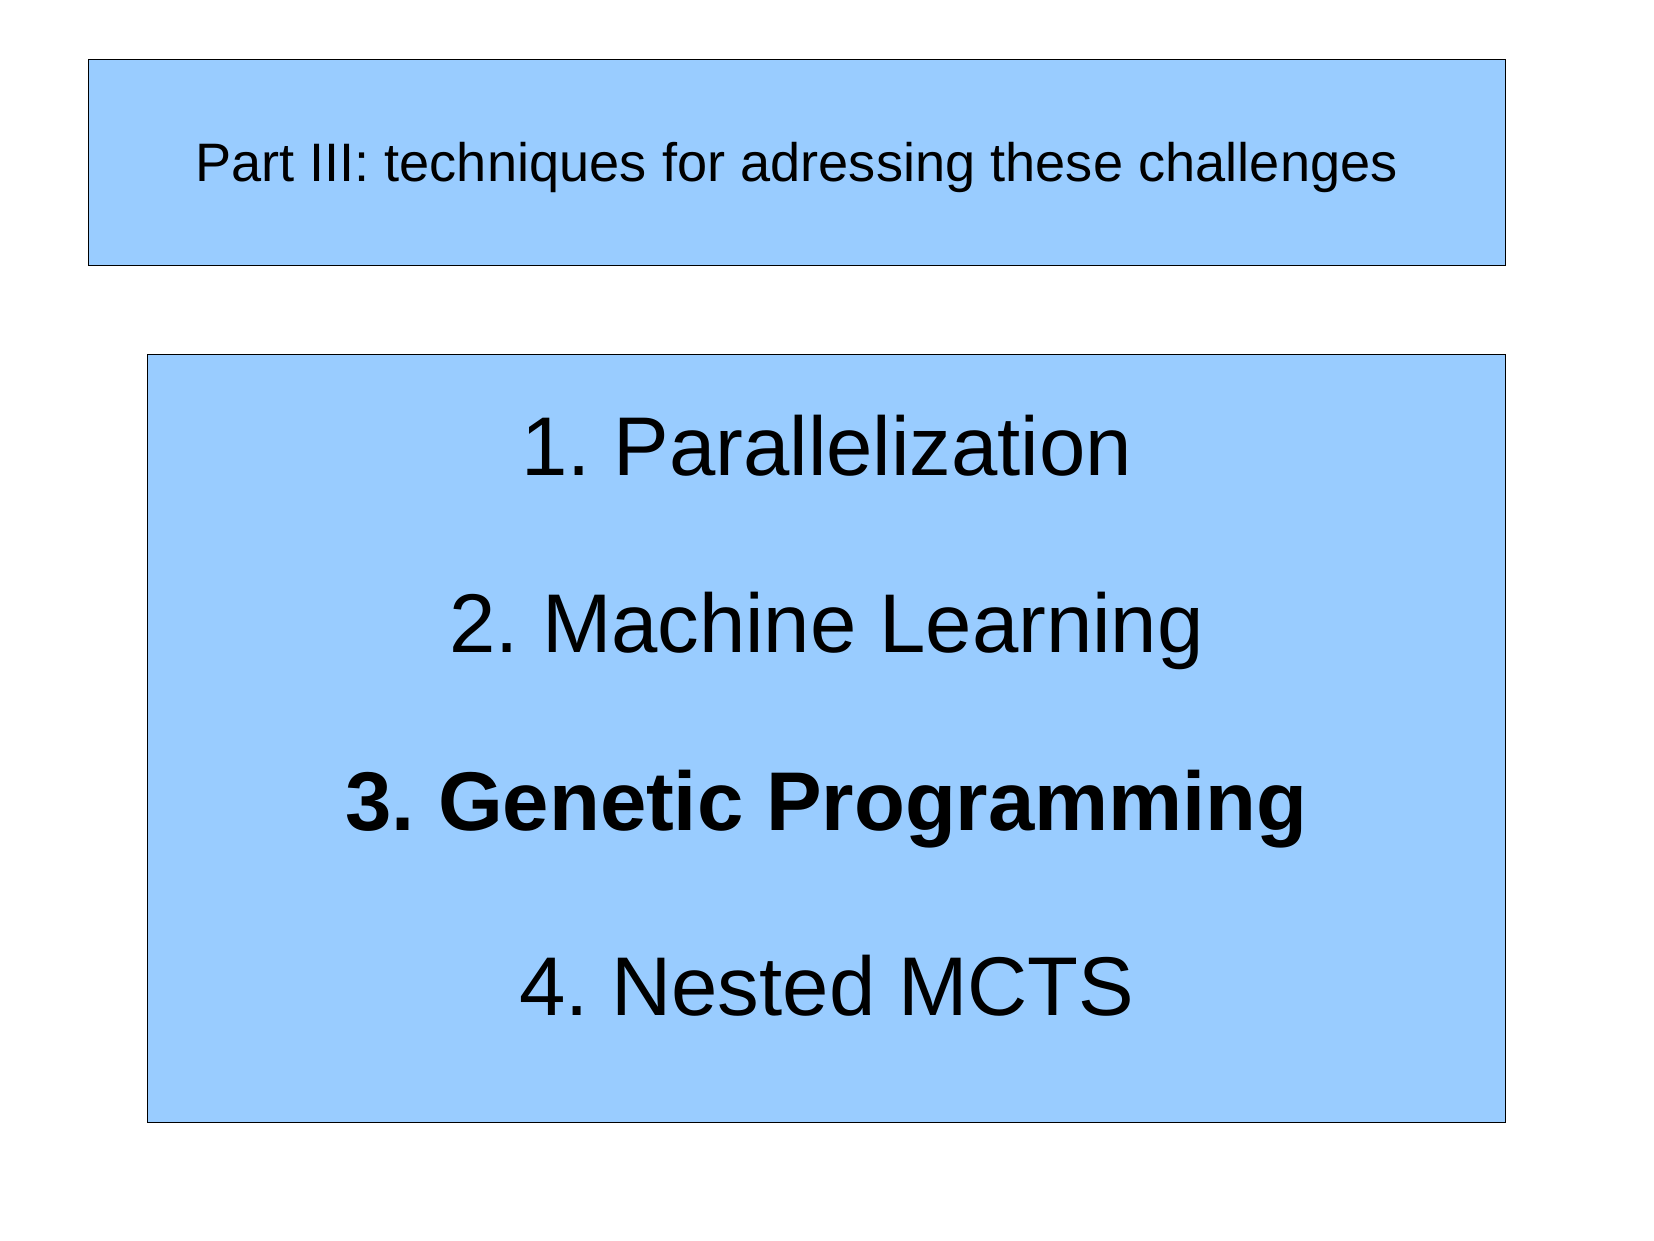

Part III: techniques for adressing these challenges
1. Parallelization
2. Machine Learning
3. Genetic Programming
4. Nested MCTS